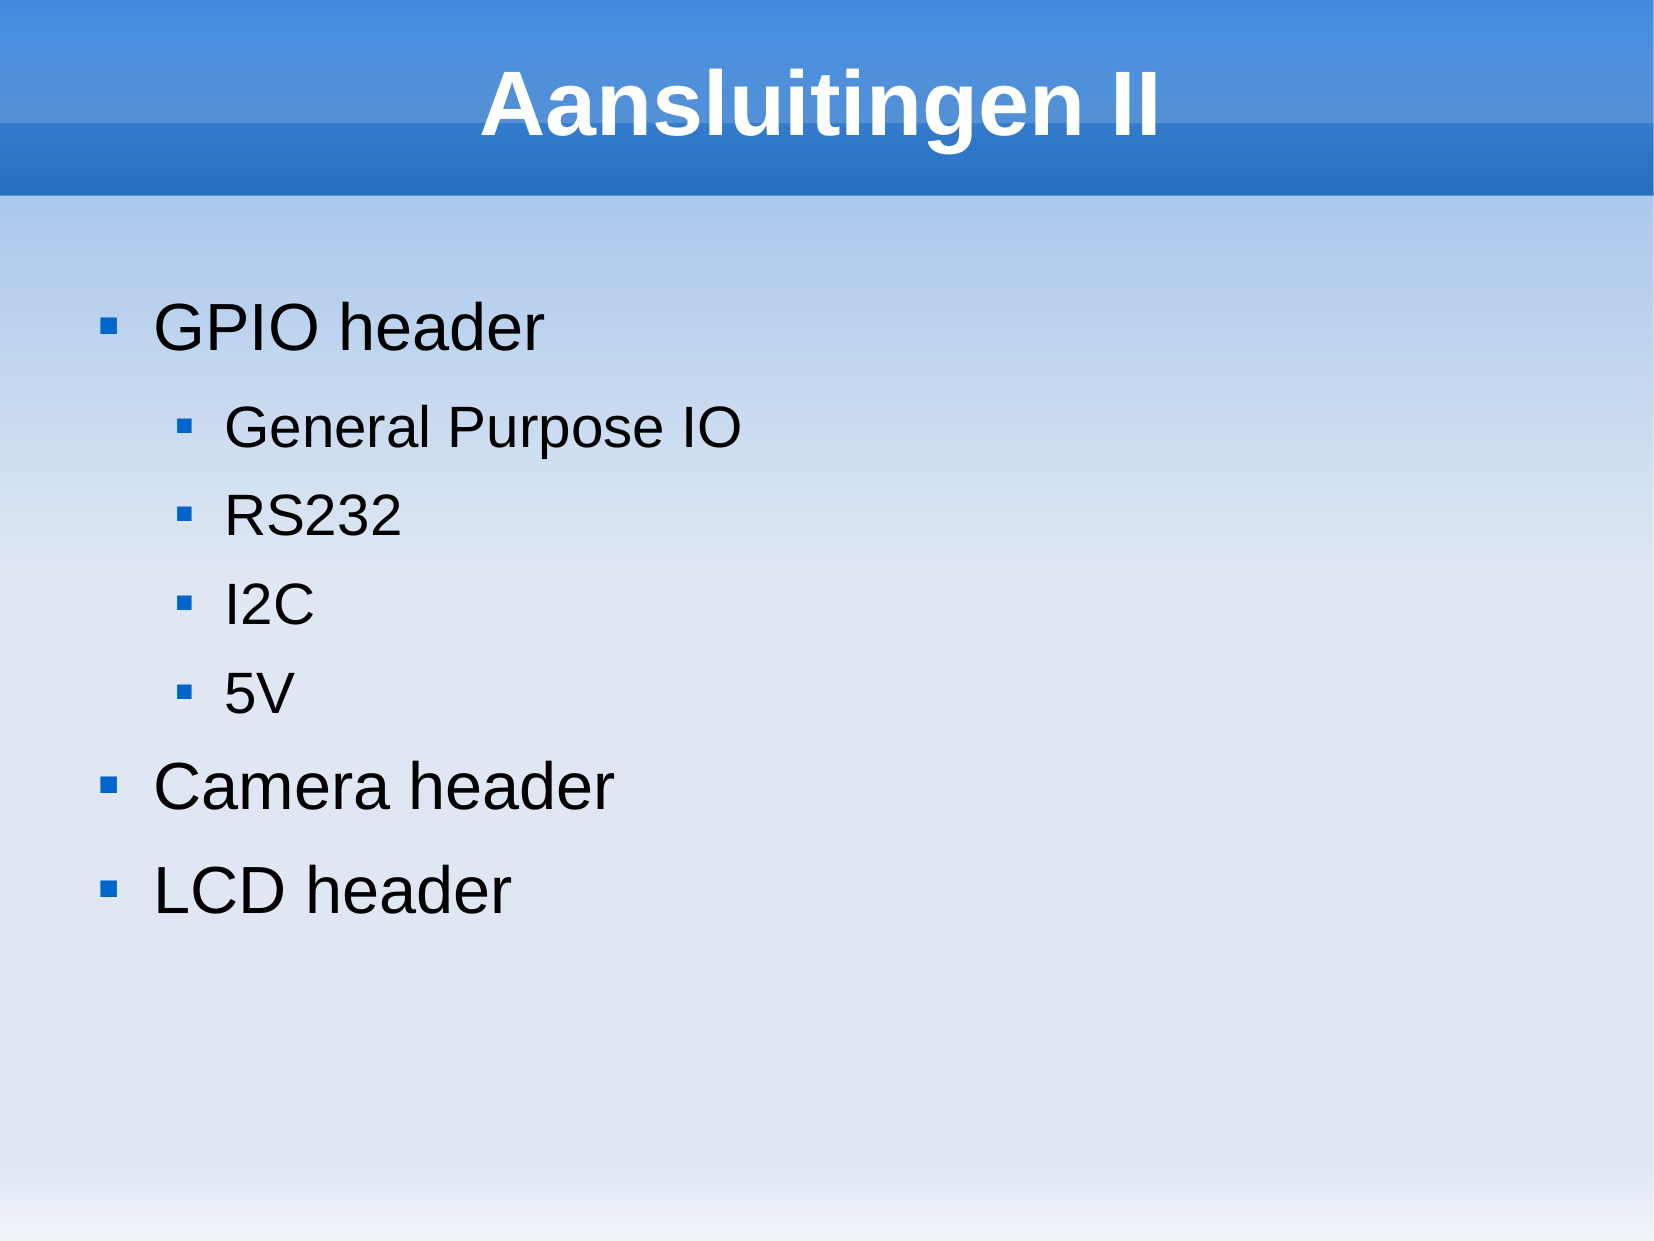

# Aansluitingen II
GPIO header
General Purpose IO
RS232
I2C
5V
Camera header
LCD header